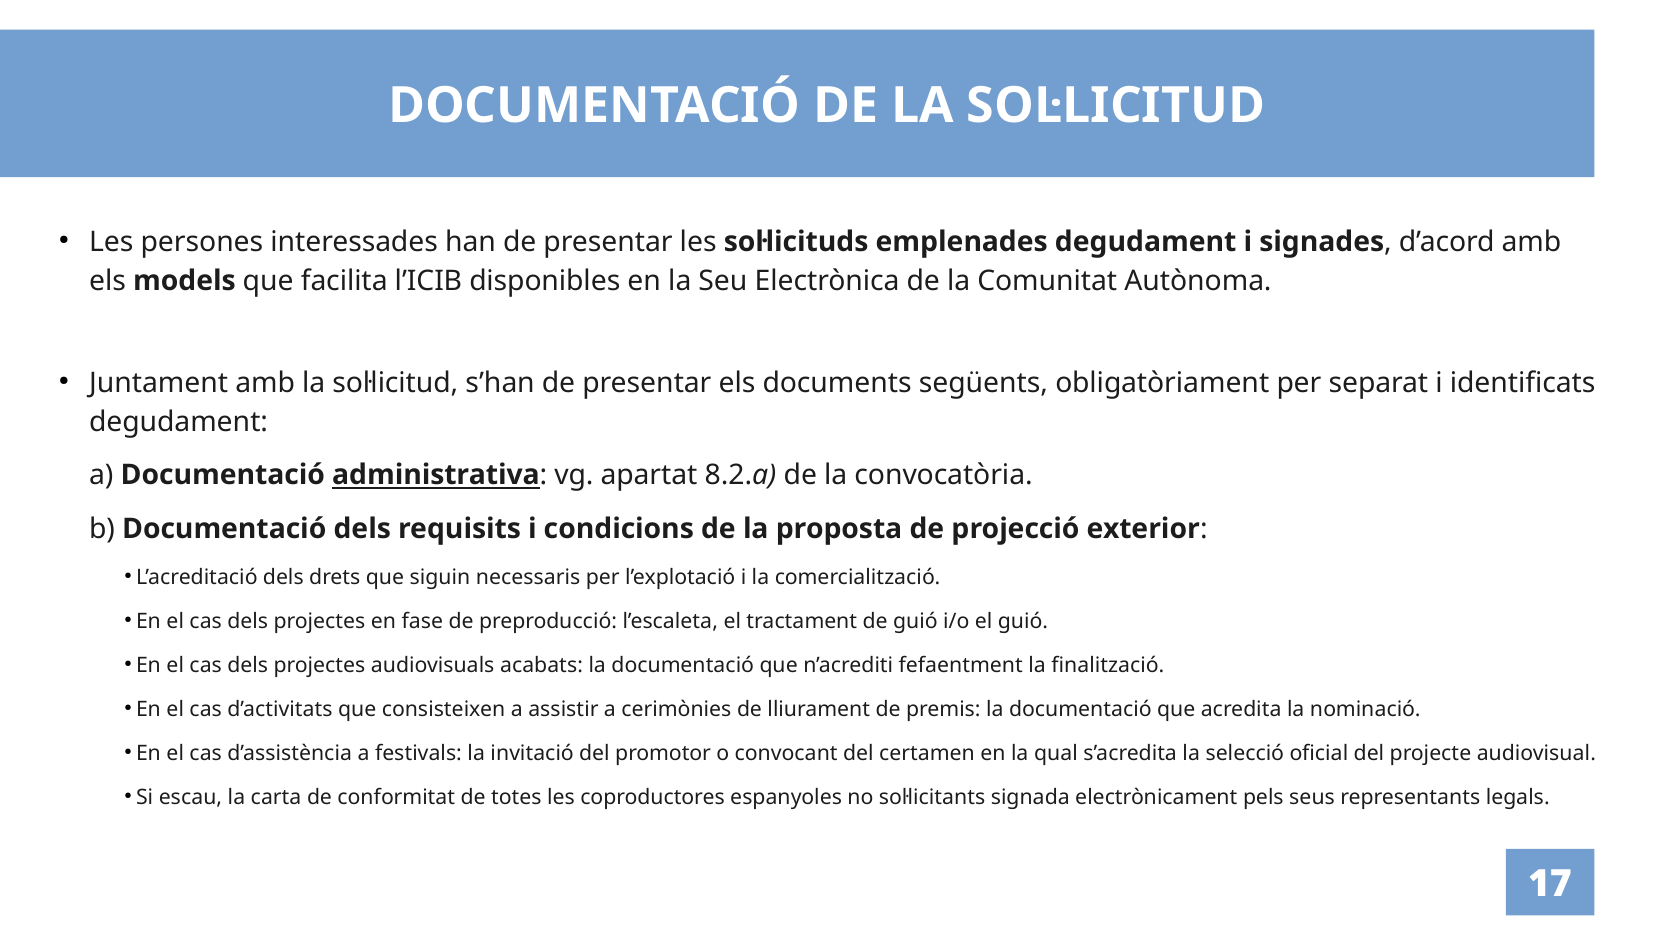

# DOCUMENTACIÓ DE LA SOL·LICITUD
Les persones interessades han de presentar les sol·licituds emplenades degudament i signades, d’acord amb els models que facilita l’ICIB disponibles en la Seu Electrònica de la Comunitat Autònoma.
Juntament amb la sol·licitud, s’han de presentar els documents següents, obligatòriament per separat i identificats degudament:
a) Documentació administrativa: vg. apartat 8.2.a) de la convocatòria.
b) Documentació dels requisits i condicions de la proposta de projecció exterior:
 L’acreditació dels drets que siguin necessaris per l’explotació i la comercialització.
 En el cas dels projectes en fase de preproducció: l’escaleta, el tractament de guió i/o el guió.
 En el cas dels projectes audiovisuals acabats: la documentació que n’acrediti fefaentment la finalització.
 En el cas d’activitats que consisteixen a assistir a cerimònies de lliurament de premis: la documentació que acredita la nominació.
 En el cas d’assistència a festivals: la invitació del promotor o convocant del certamen en la qual s’acredita la selecció oficial del projecte audiovisual.
 Si escau, la carta de conformitat de totes les coproductores espanyoles no sol·licitants signada electrònicament pels seus representants legals.
17